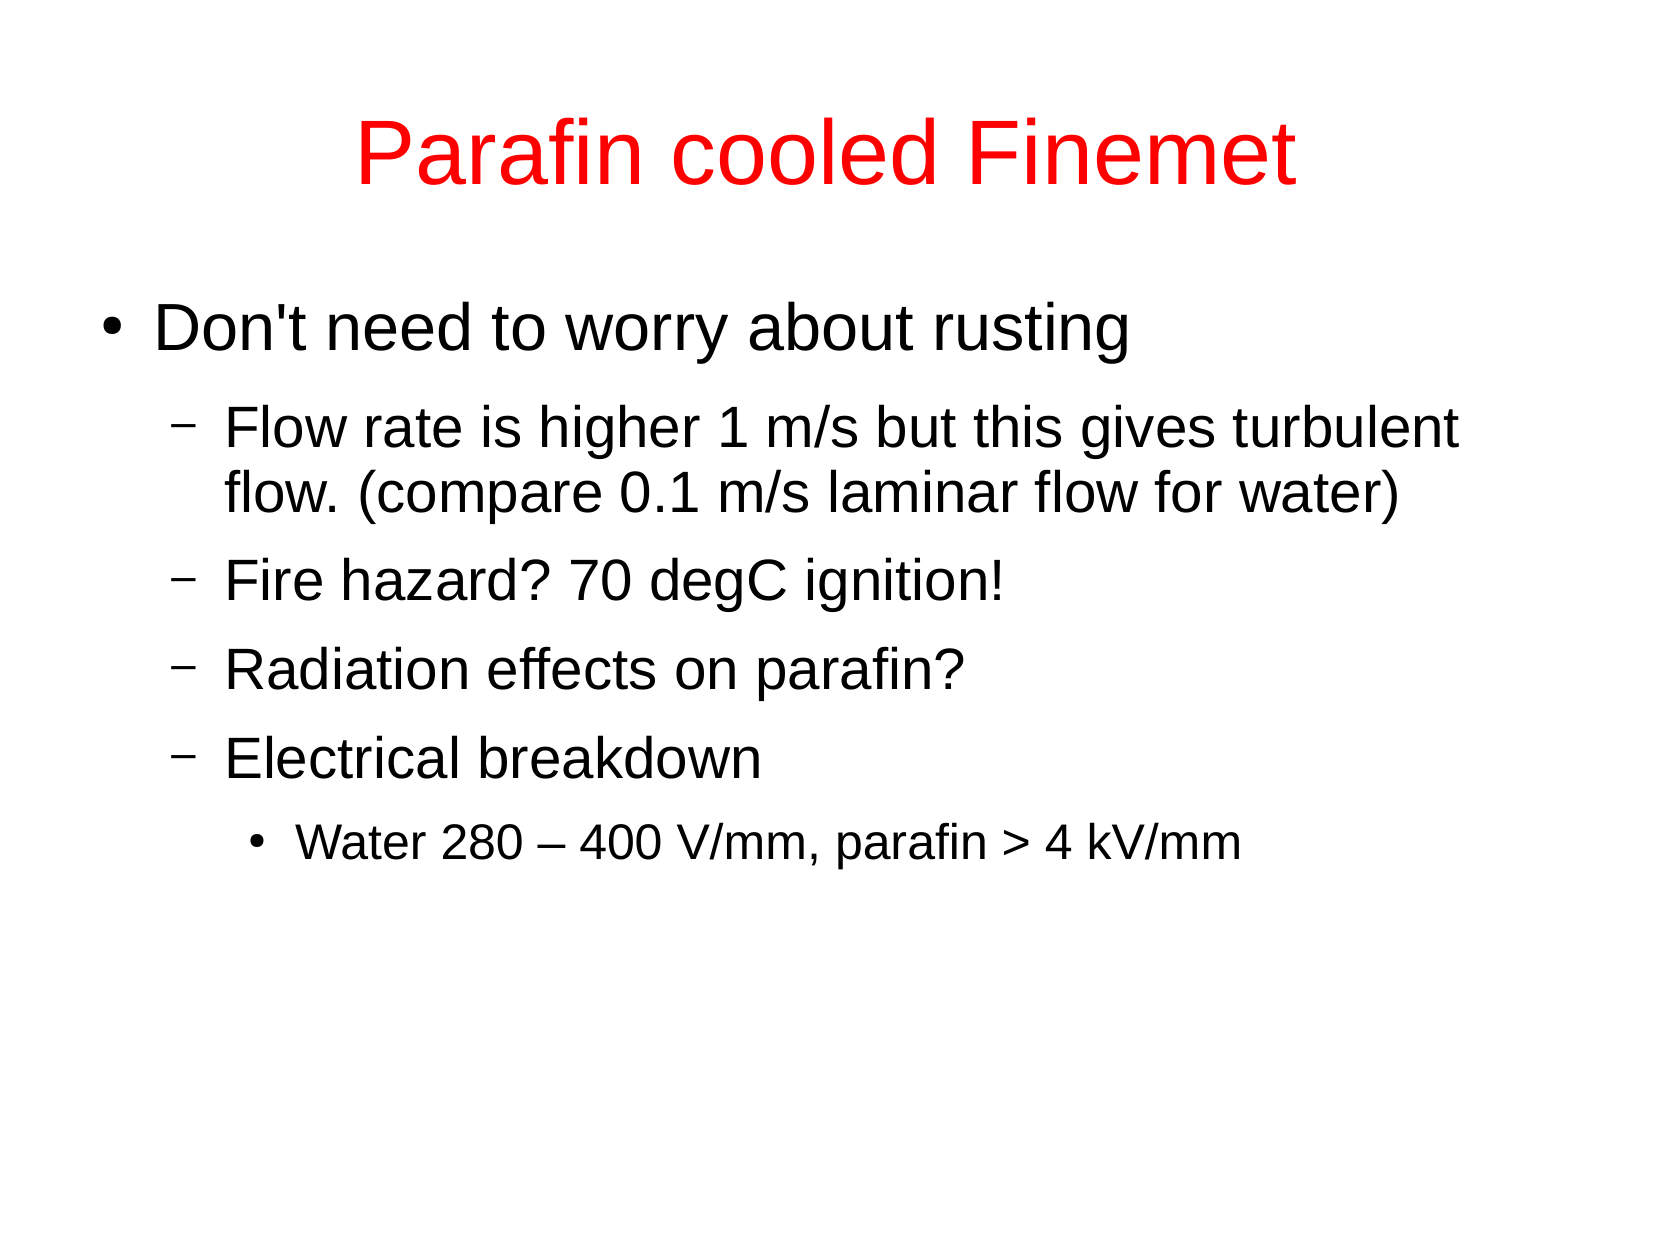

# Parafin cooled Finemet
Don't need to worry about rusting
Flow rate is higher 1 m/s but this gives turbulent flow. (compare 0.1 m/s laminar flow for water)
Fire hazard? 70 degC ignition!
Radiation effects on parafin?
Electrical breakdown
Water 280 – 400 V/mm, parafin > 4 kV/mm